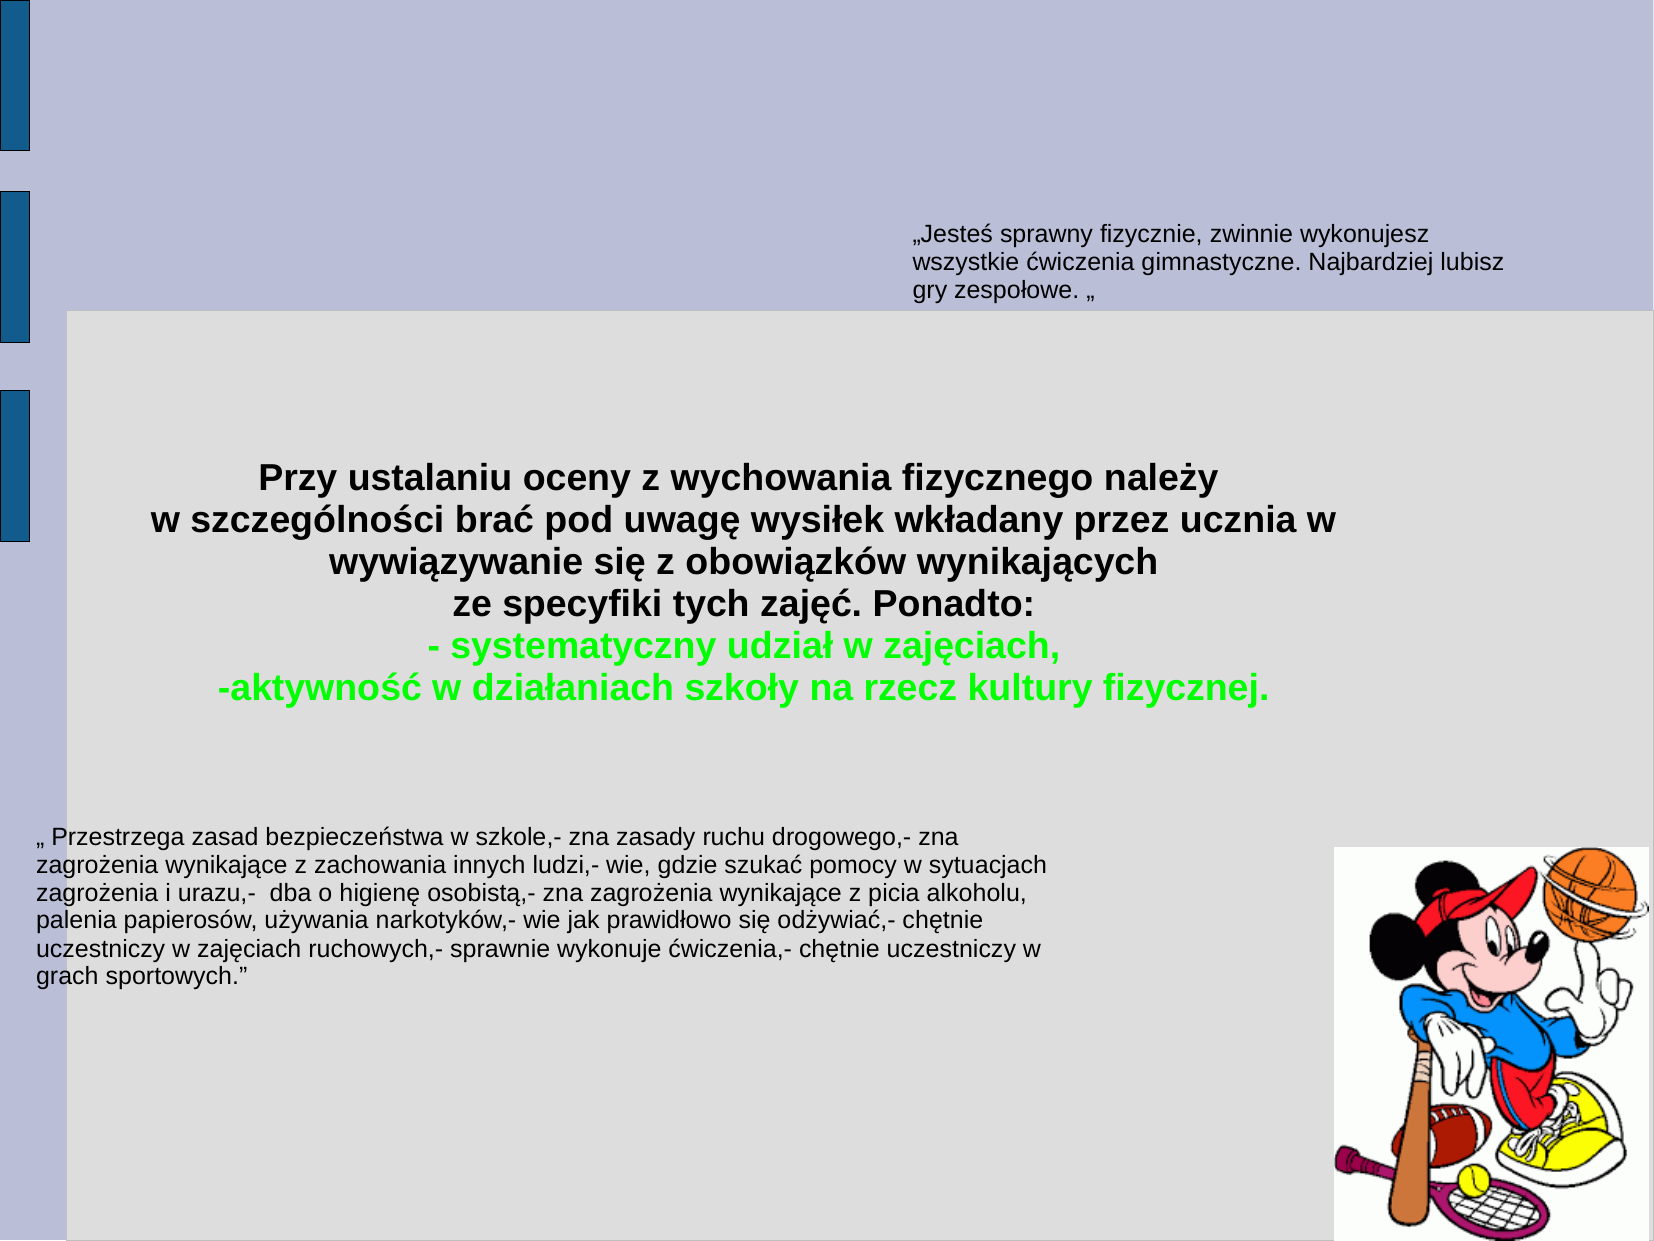

„Jesteś sprawny fizycznie, zwinnie wykonujesz wszystkie ćwiczenia gimnastyczne. Najbardziej lubisz gry zespołowe. „
Przy ustalaniu oceny z wychowania fizycznego należy
w szczególności brać pod uwagę wysiłek wkładany przez ucznia w
 wywiązywanie się z obowiązków wynikających
ze specyfiki tych zajęć. Ponadto:
- systematyczny udział w zajęciach,
-aktywność w działaniach szkoły na rzecz kultury fizycznej.
„ Przestrzega zasad bezpieczeństwa w szkole,- zna zasady ruchu drogowego,- zna zagrożenia wynikające z zachowania innych ludzi,- wie, gdzie szukać pomocy w sytuacjach zagrożenia i urazu,- dba o higienę osobistą,- zna zagrożenia wynikające z picia alkoholu, palenia papierosów, używania narkotyków,- wie jak prawidłowo się odżywiać,- chętnie uczestniczy w zajęciach ruchowych,- sprawnie wykonuje ćwiczenia,- chętnie uczestniczy w grach sportowych.”